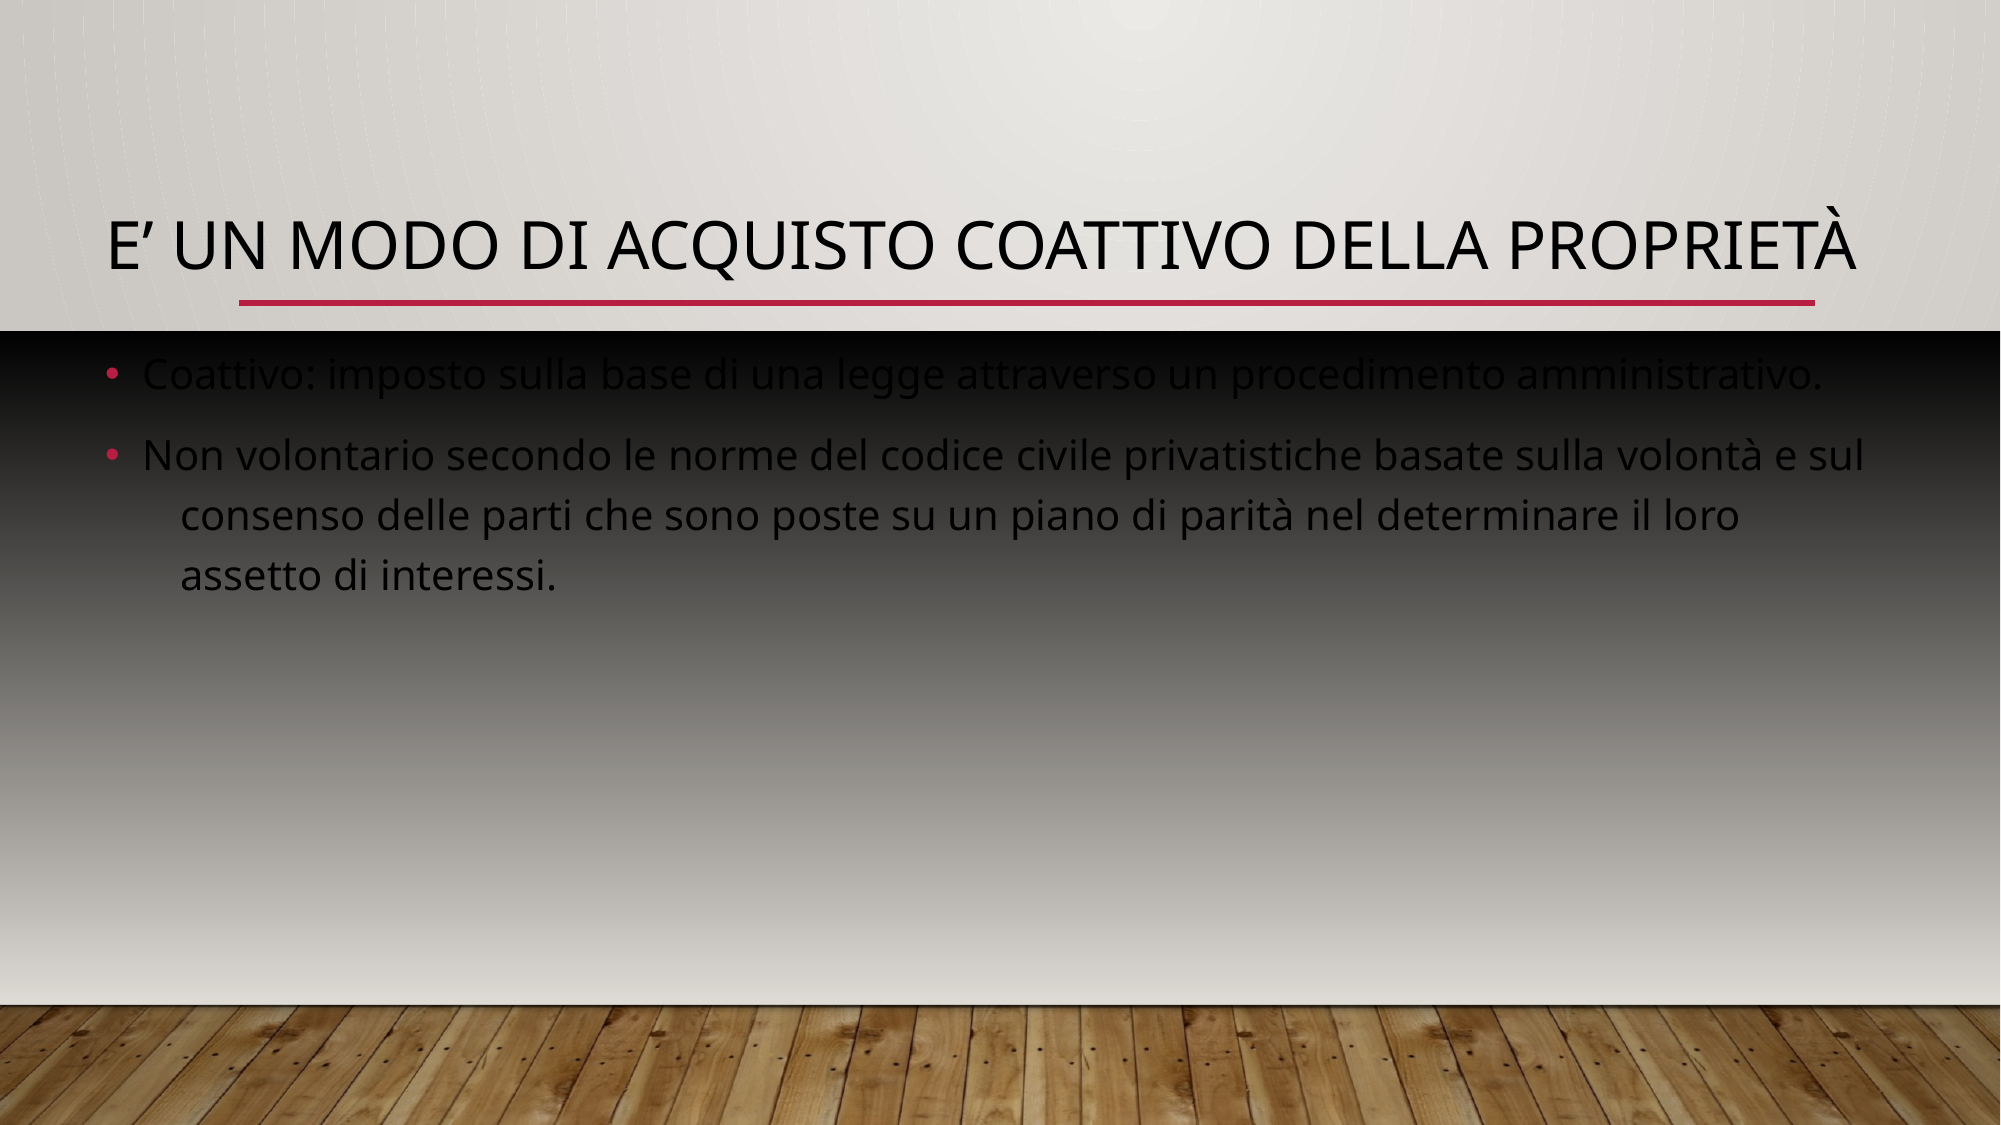

# E’ un modo di acquisto coattivo della proprietà
Coattivo: imposto sulla base di una legge attraverso un procedimento amministrativo.
Non volontario secondo le norme del codice civile privatistiche basate sulla volontà e sul consenso delle parti che sono poste su un piano di parità nel determinare il loro assetto di interessi.